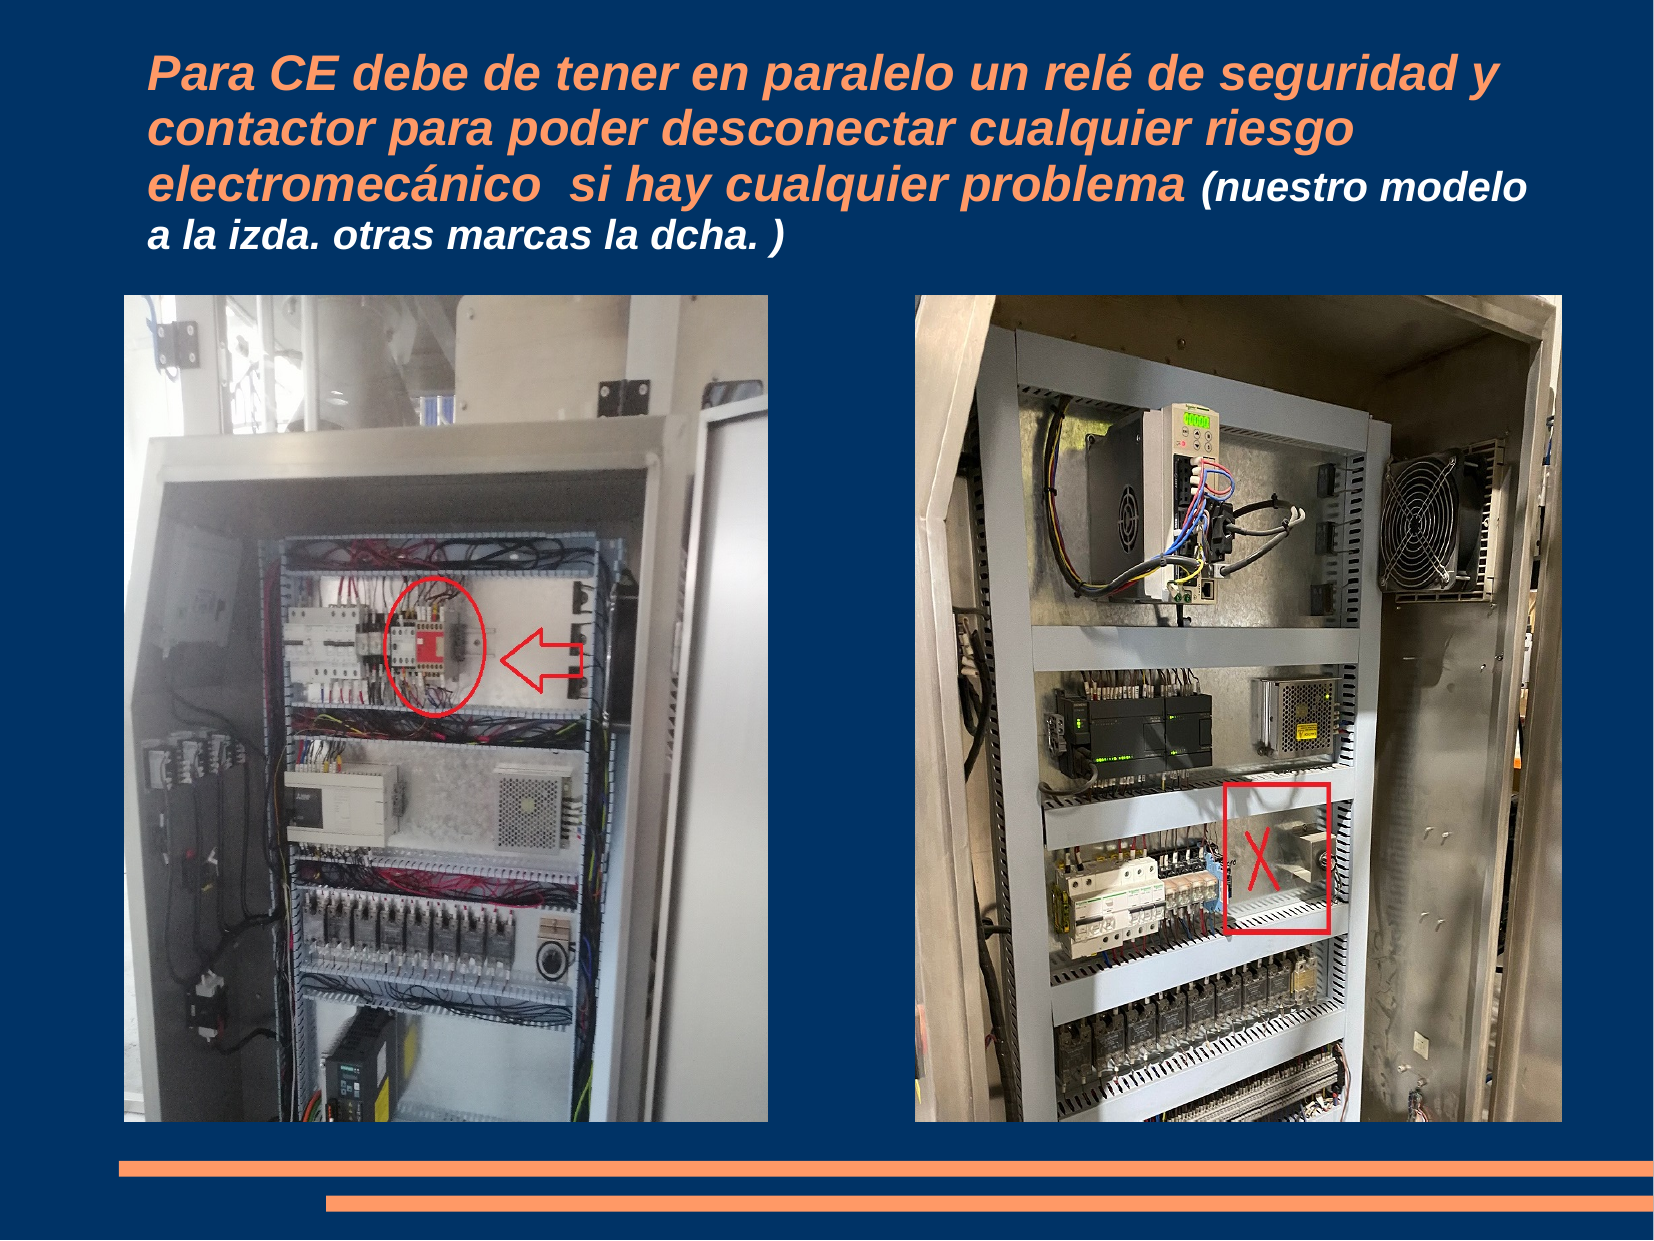

# Para CE debe de tener en paralelo un relé de seguridad y contactor para poder desconectar cualquier riesgo electromecánico si hay cualquier problema (nuestro modelo a la izda. otras marcas la dcha. )